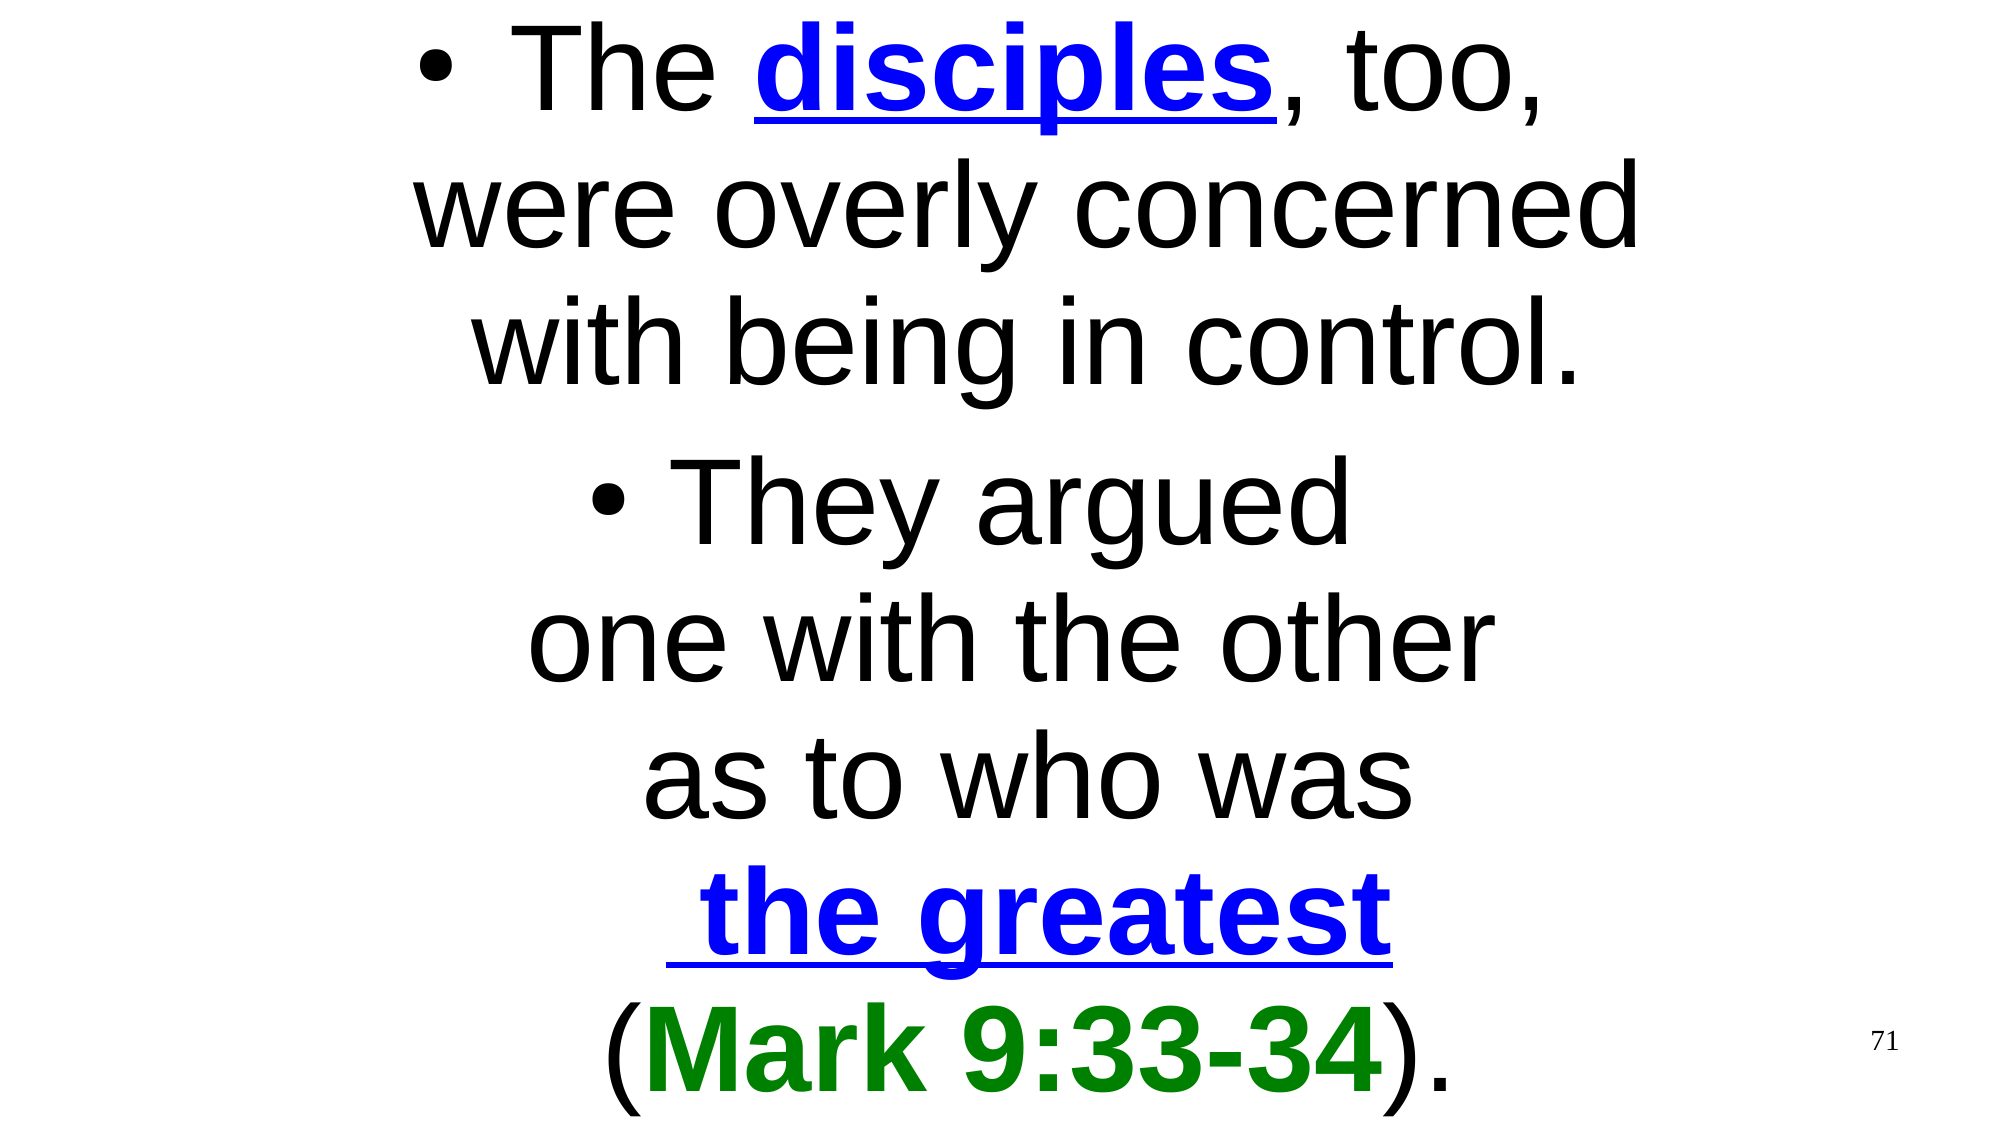

# The disciples, too, were overly concerned with being in control.
They argued
one with the other
as to who was
 the greatest
 (Mark 9:33-34).
71